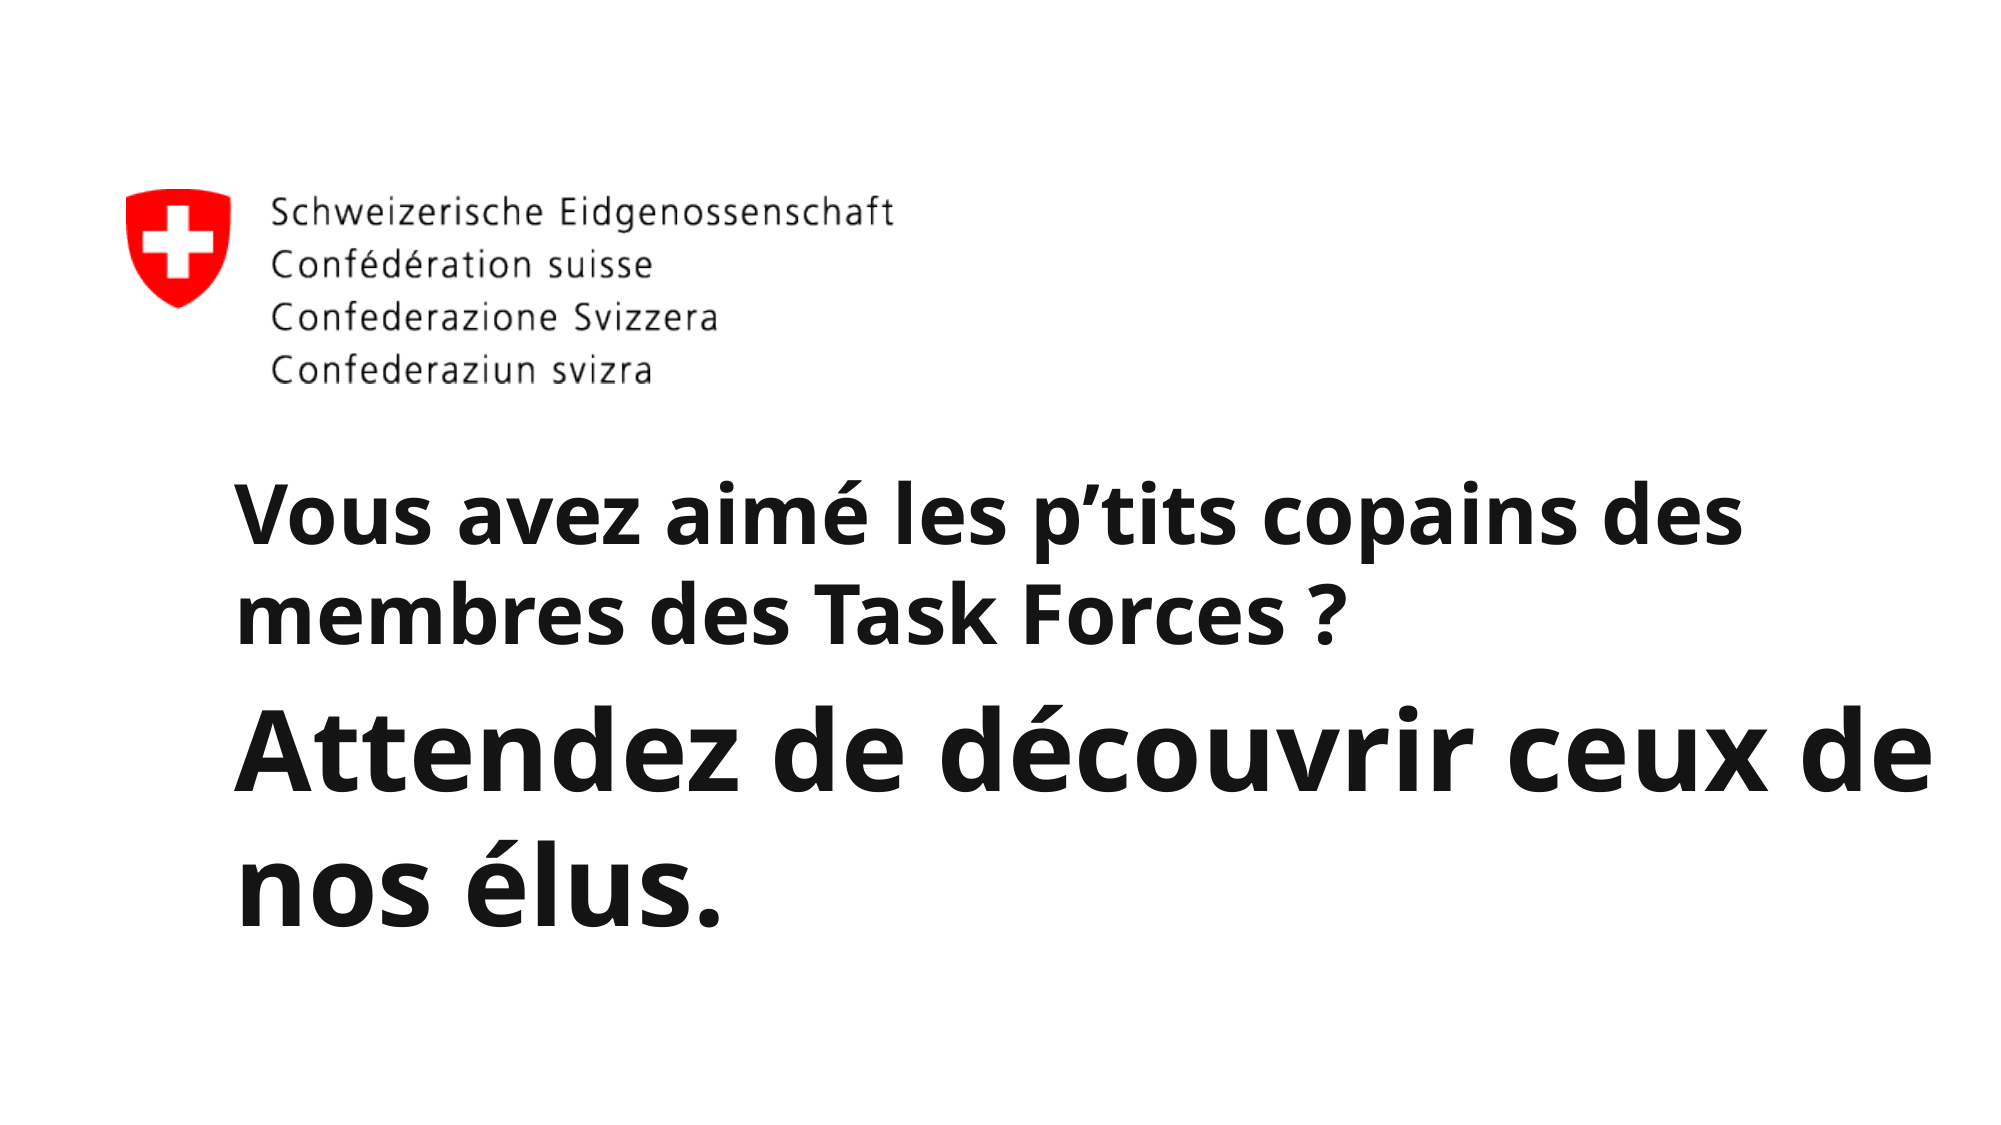

Vous avez aimé les p’tits copains des membres des Task Forces ?
Attendez de découvrir ceux de nos élus.